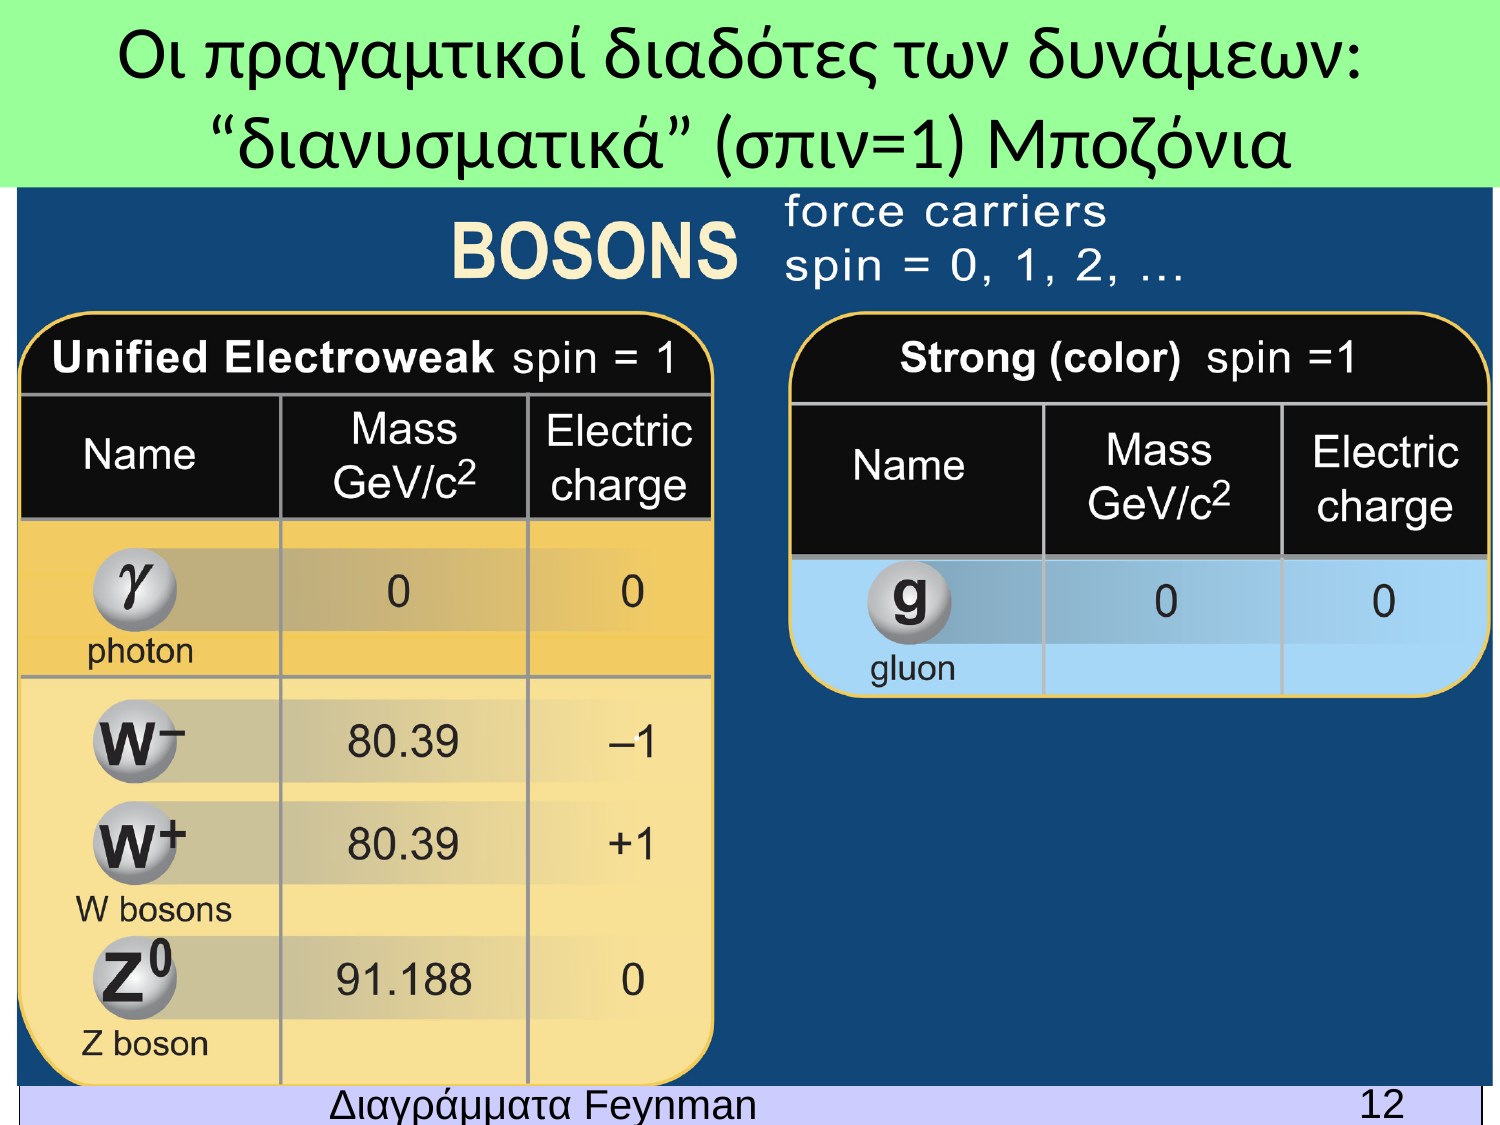

Οι πραγαμτικοί διαδότες των δυνάμεων: “διανυσματικά” (σπιν=1) Μποζόνια
12
Διαγράμματα Feynman